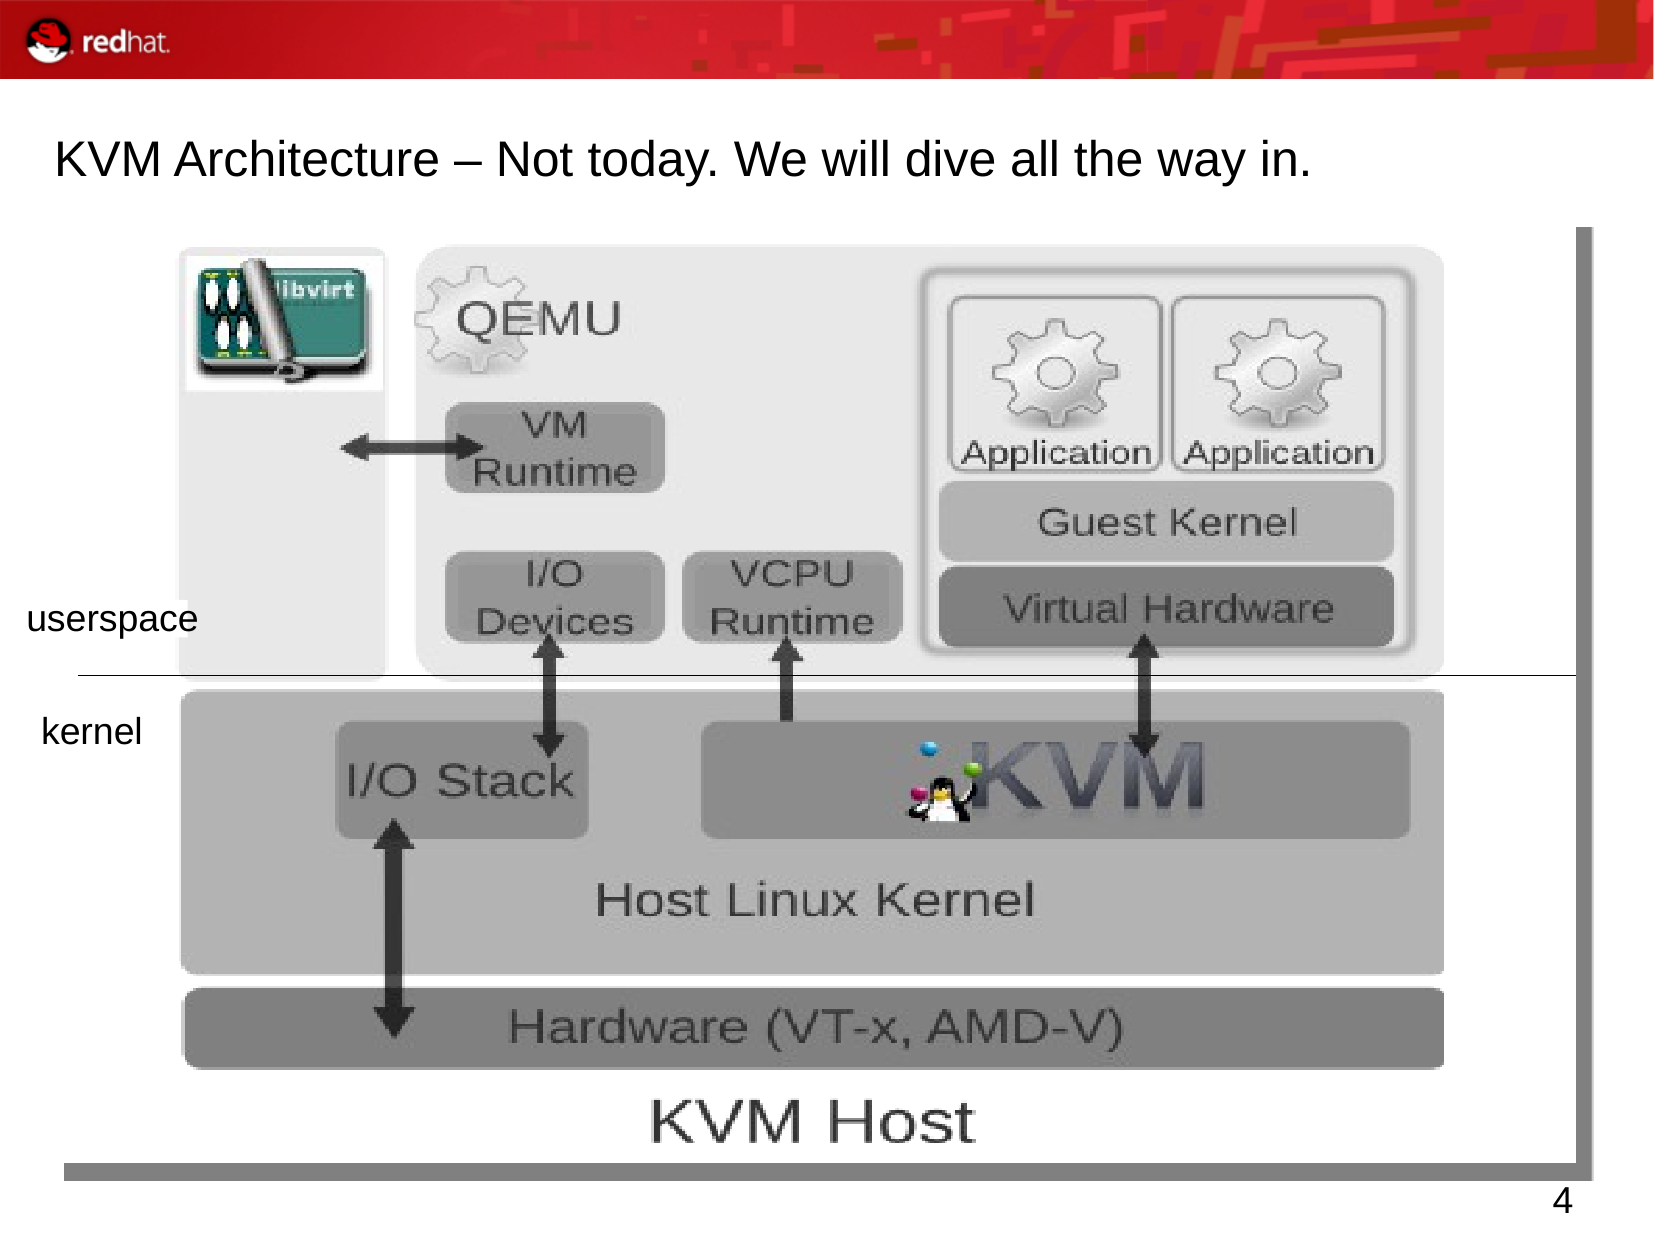

# KVM Architecture – Not today. We will dive all the way in.
userspace
kernel